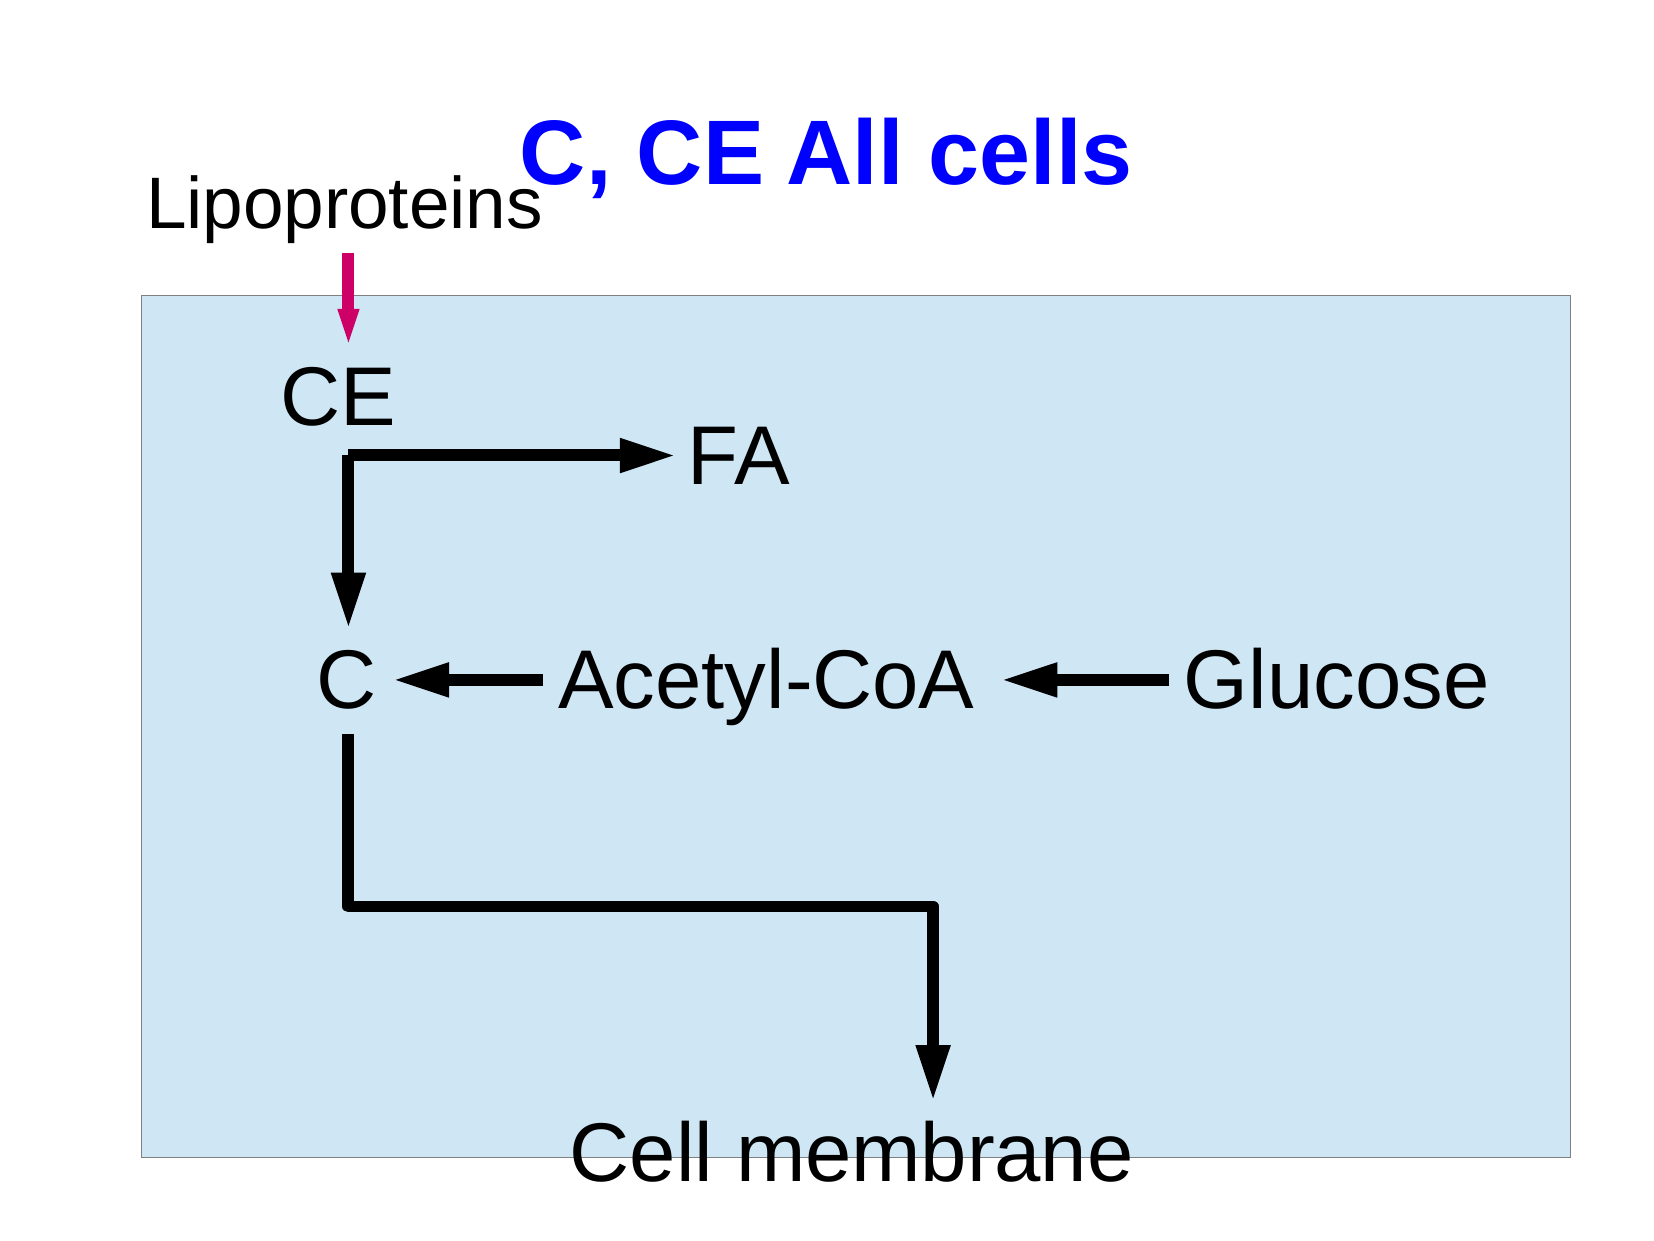

# C, CE All cells
Lipoproteins
CE
FA
C
Acetyl-CoA
Glucose
Cell membrane